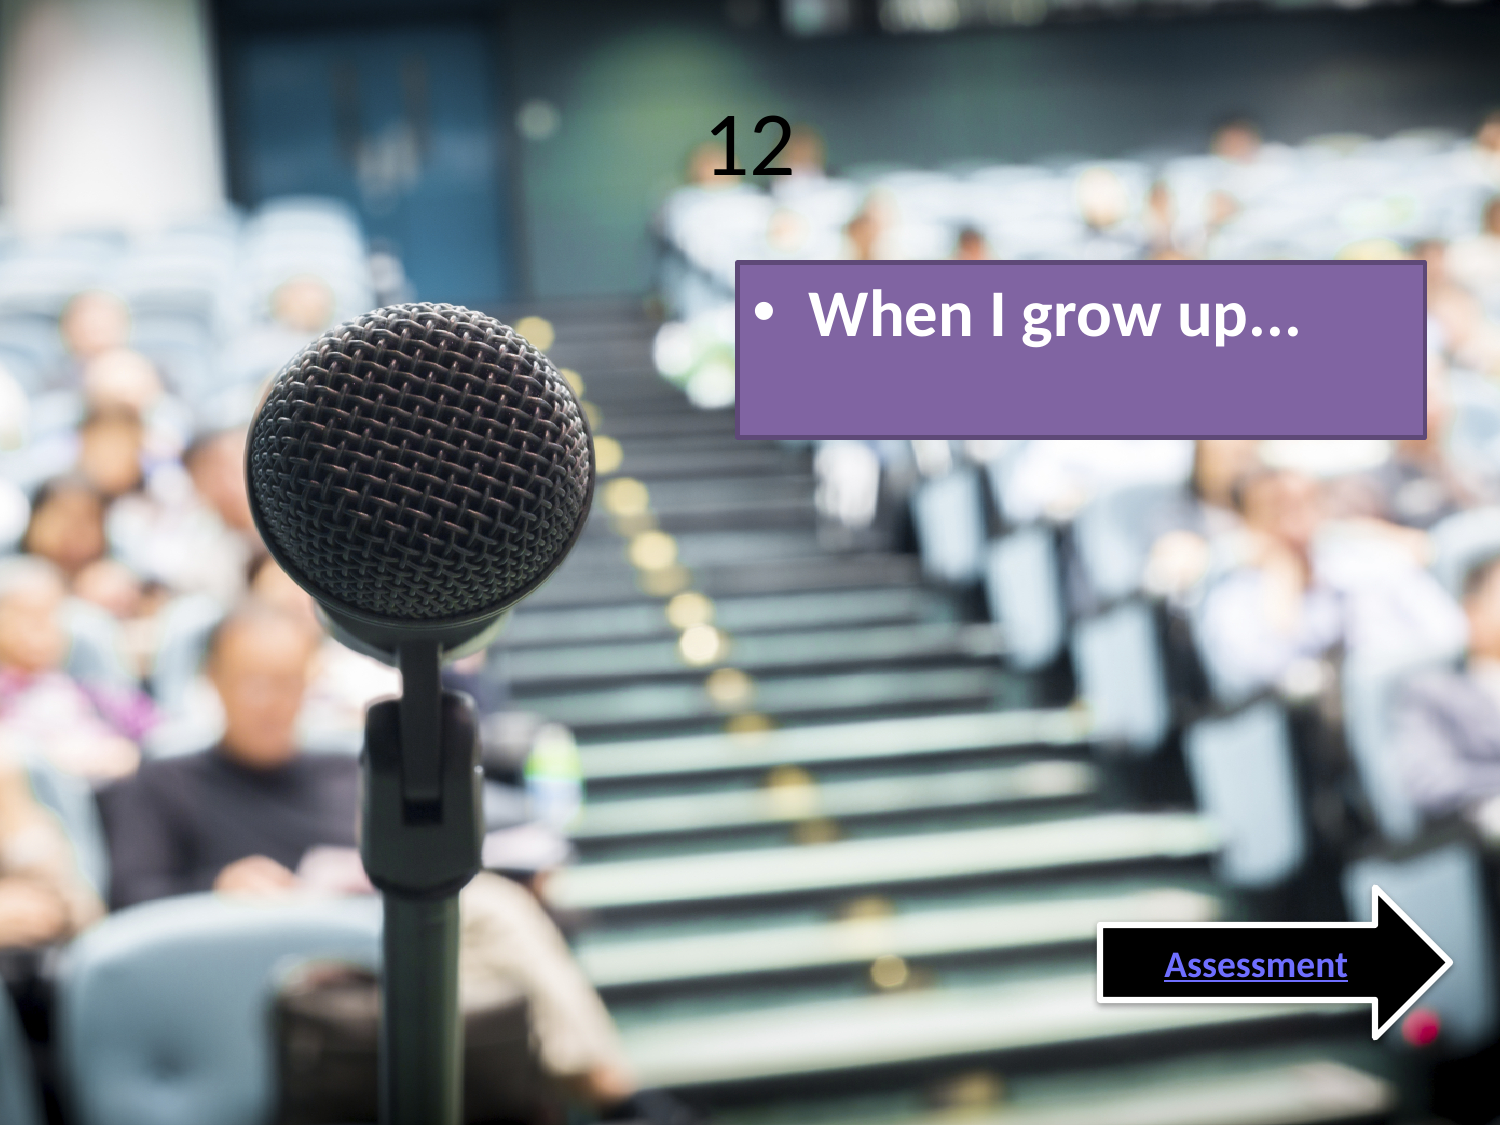

# 12
When I grow up...
Assessment